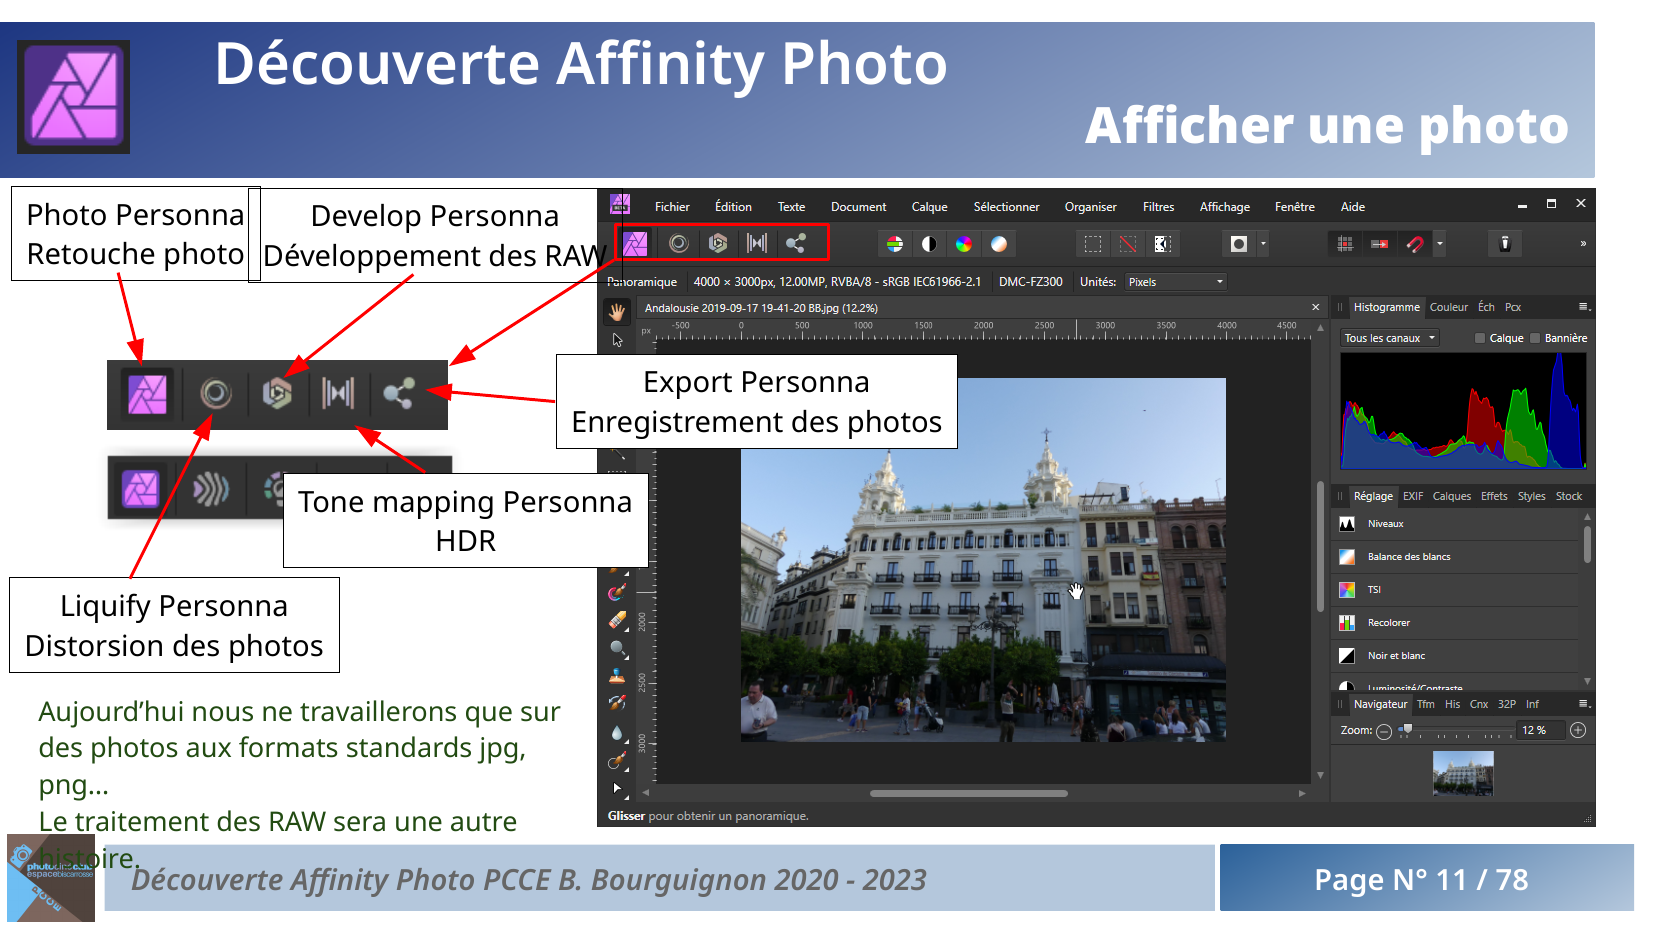

# Afficher une photo
Photo Personna
Retouche photo
Develop Personna
Développement des RAW
Export Personna
Enregistrement des photos
Tone mapping Personna
HDR
Liquify Personna
Distorsion des photos
Aujourd’hui nous ne travaillerons que sur des photos aux formats standards jpg, png…
Le traitement des RAW sera une autre histoire.